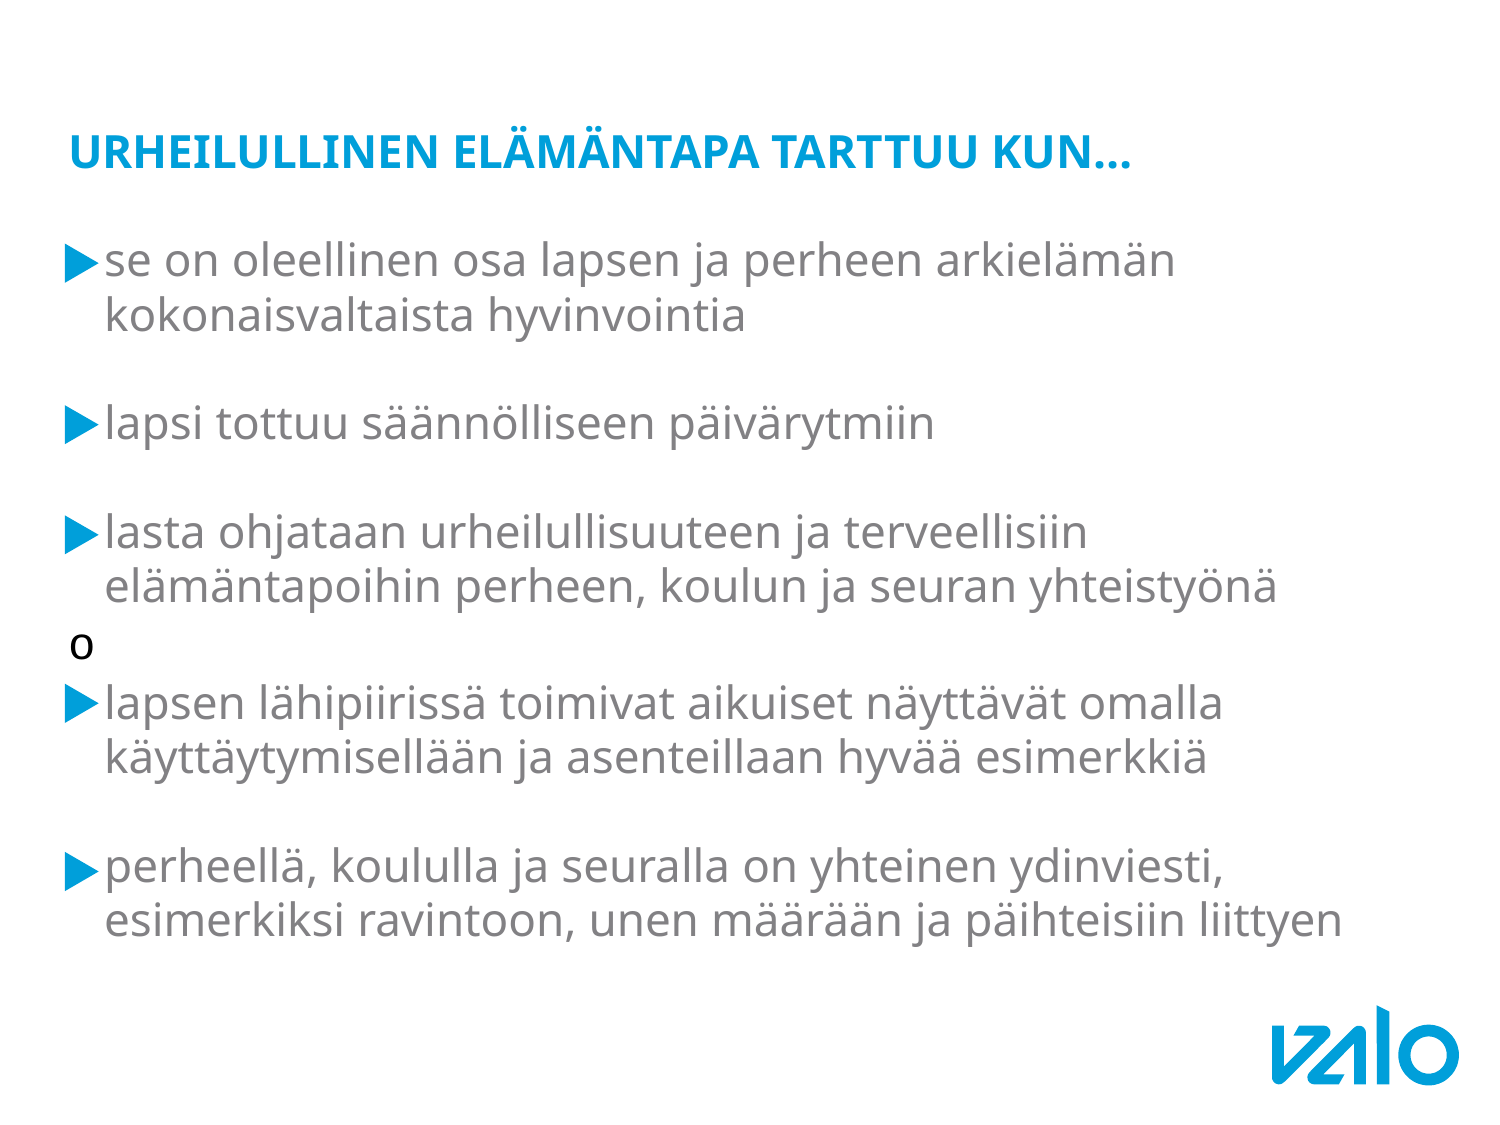

# URHEILULLINEN ELÄMÄNTAPA TARTTUU KUN…
 se on oleellinen osa lapsen ja perheen arkielämän
 kokonaisvaltaista hyvinvointia
 lapsi tottuu säännölliseen päivärytmiin
 lasta ohjataan urheilullisuuteen ja terveellisiin
 elämäntapoihin perheen, koulun ja seuran yhteistyönä
 lapsen lähipiirissä toimivat aikuiset näyttävät omalla
 käyttäytymisellään ja asenteillaan hyvää esimerkkiä
 perheellä, koululla ja seuralla on yhteinen ydinviesti,
 esimerkiksi ravintoon, unen määrään ja päihteisiin liittyen